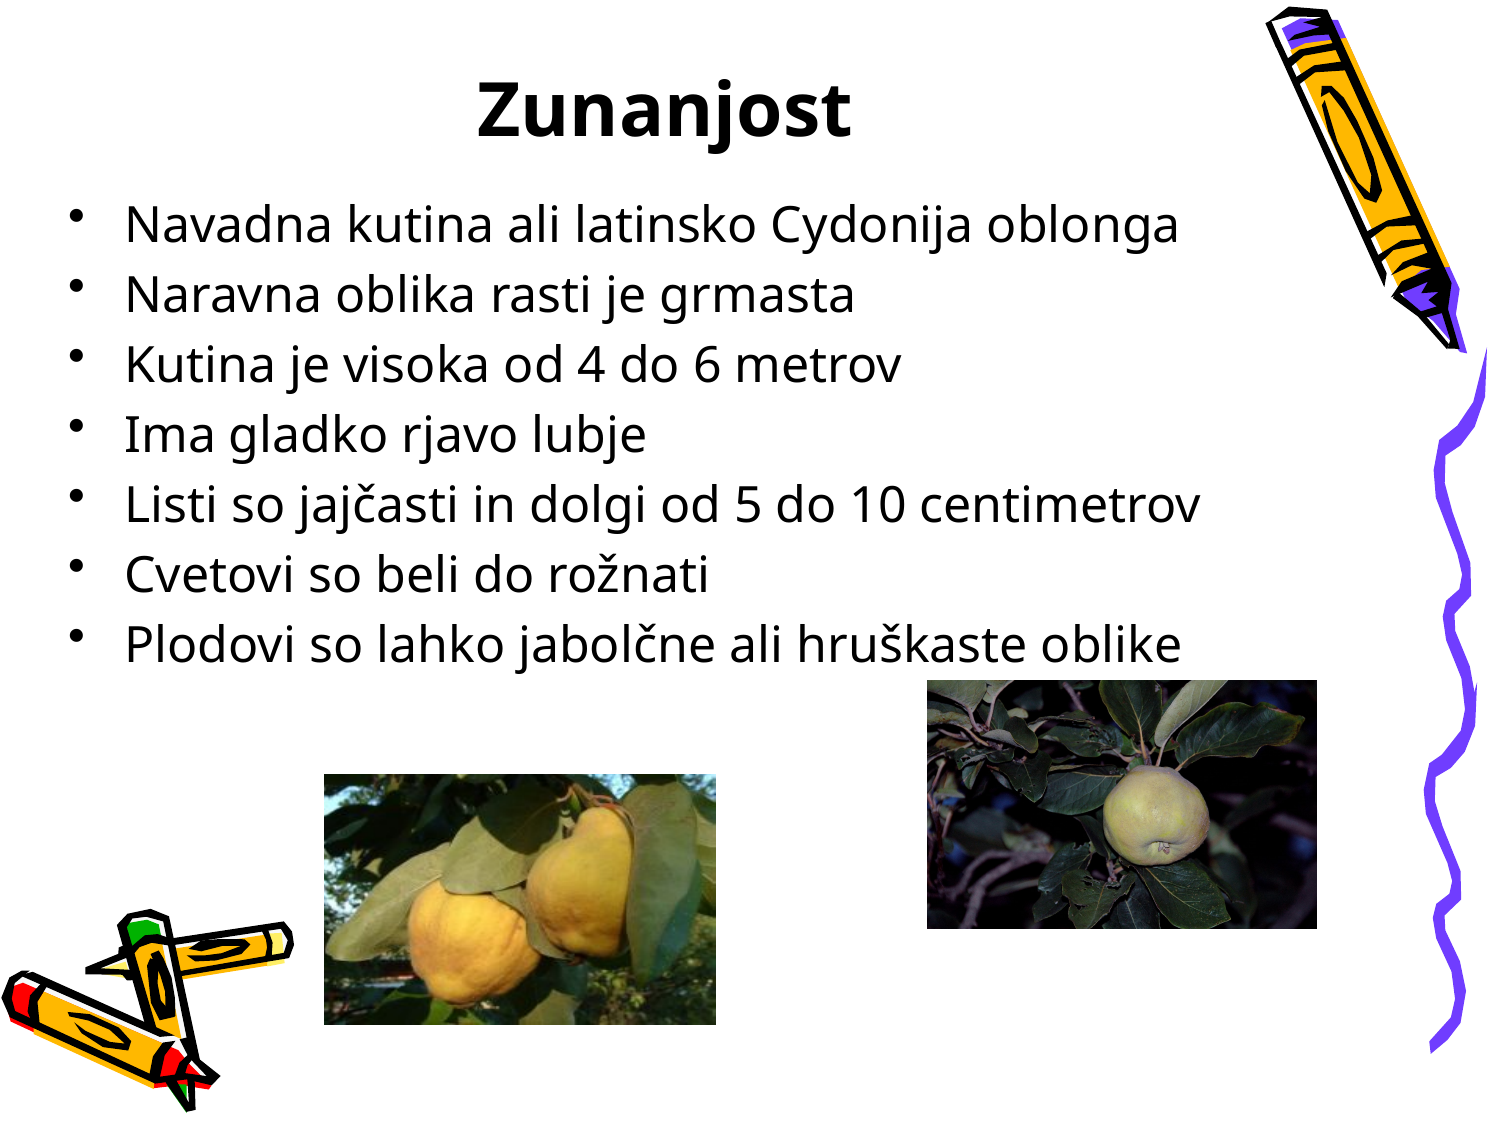

# Zunanjost
Navadna kutina ali latinsko Cydonija oblonga
Naravna oblika rasti je grmasta
Kutina je visoka od 4 do 6 metrov
Ima gladko rjavo lubje
Listi so jajčasti in dolgi od 5 do 10 centimetrov
Cvetovi so beli do rožnati
Plodovi so lahko jabolčne ali hruškaste oblike